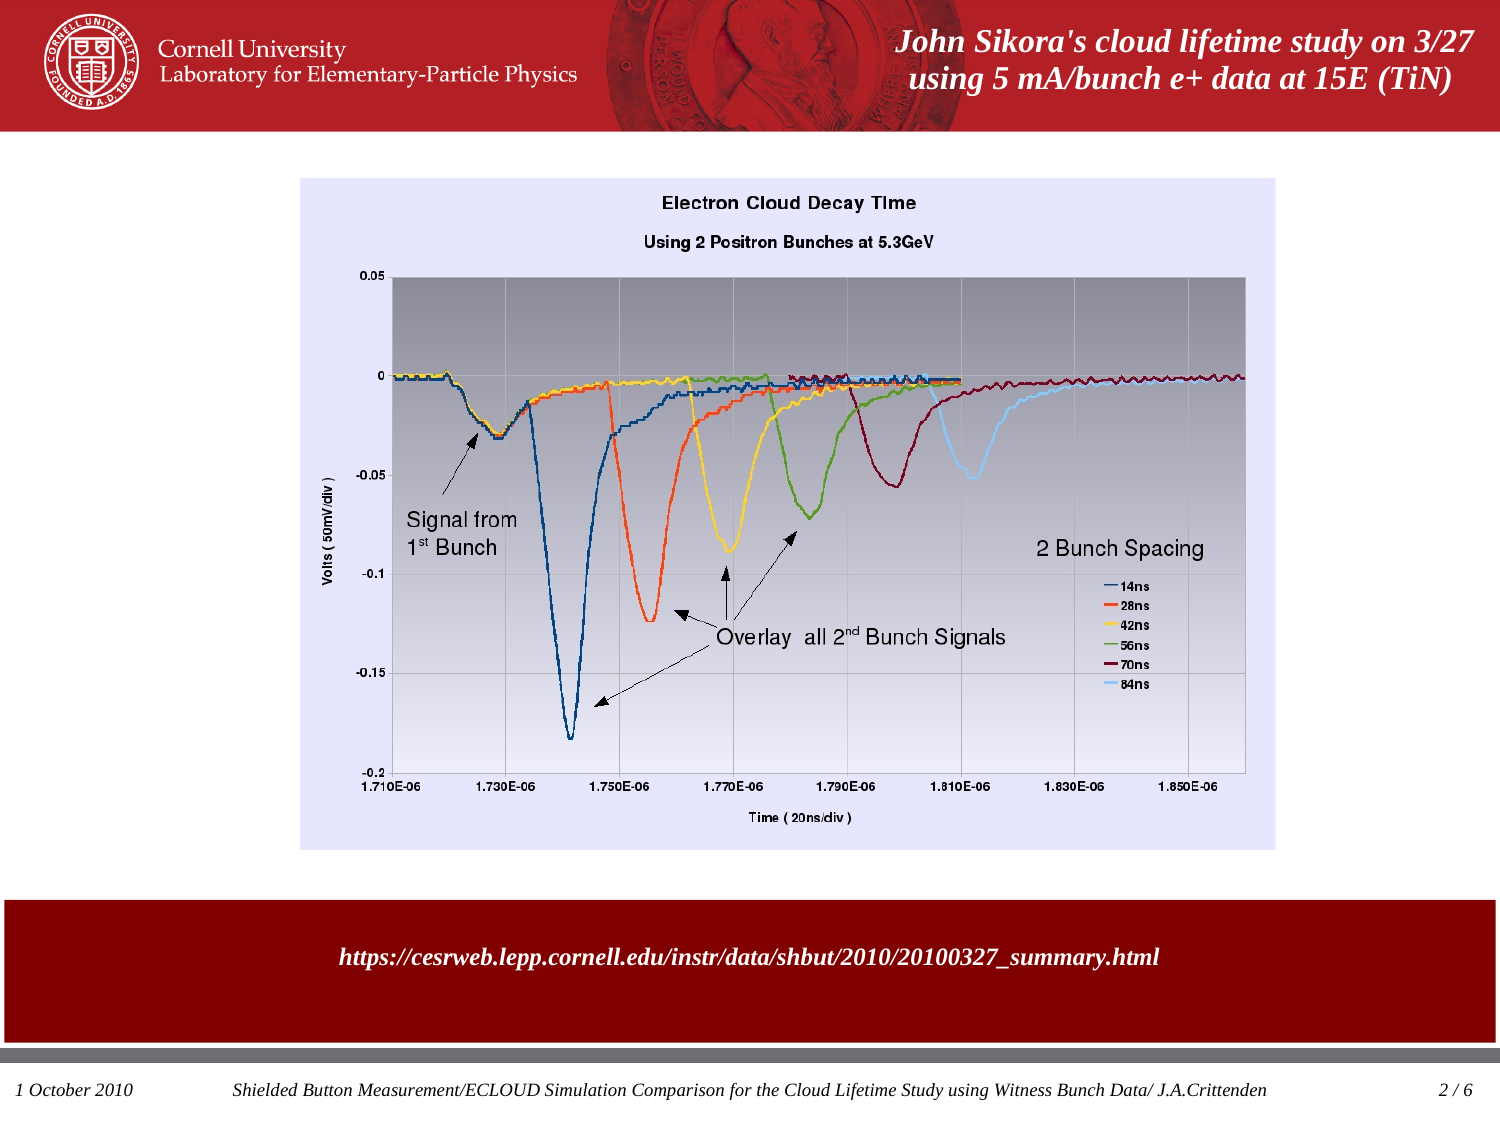

John Sikora's cloud lifetime study on 3/27
using 5 mA/bunch e+ data at 15E (TiN)
https://cesrweb.lepp.cornell.edu/instr/data/shbut/2010/20100327_summary.html